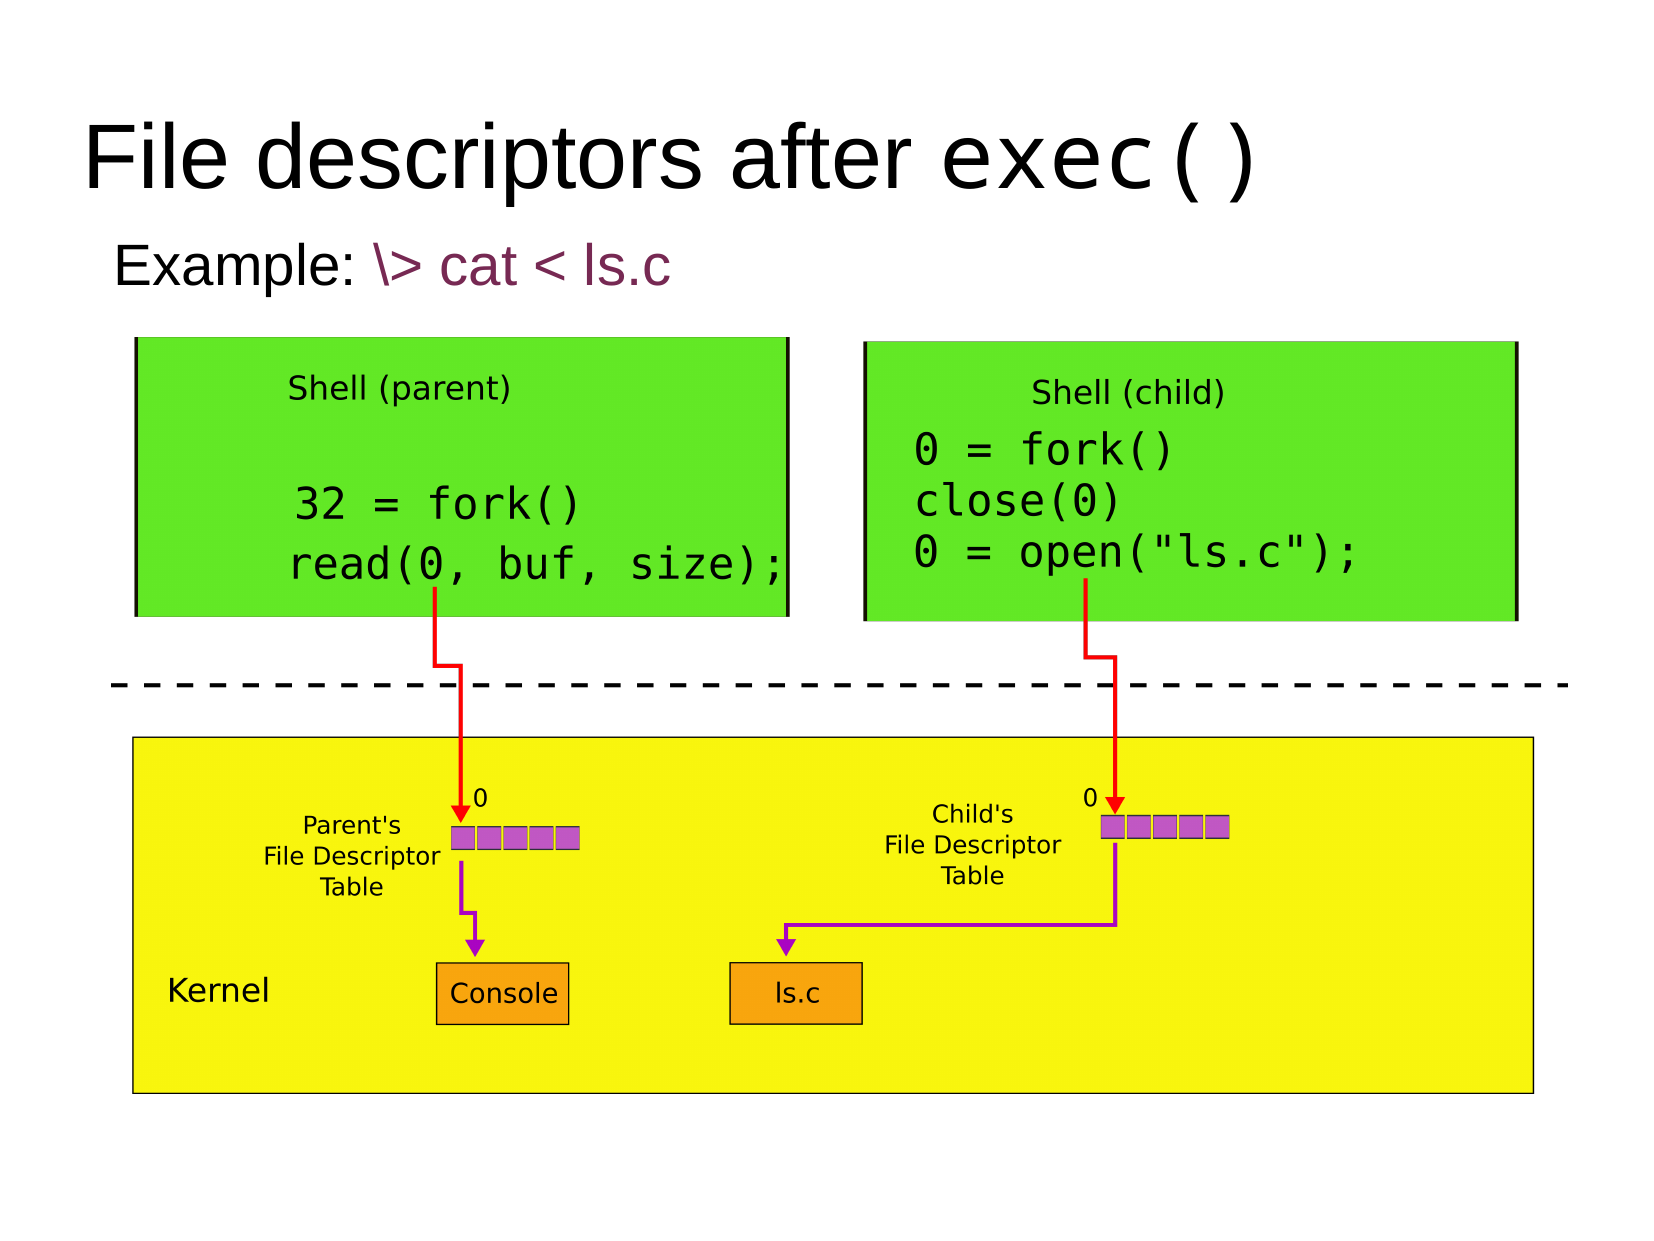

# File descriptors after exec()
Example: \> cat < ls.c